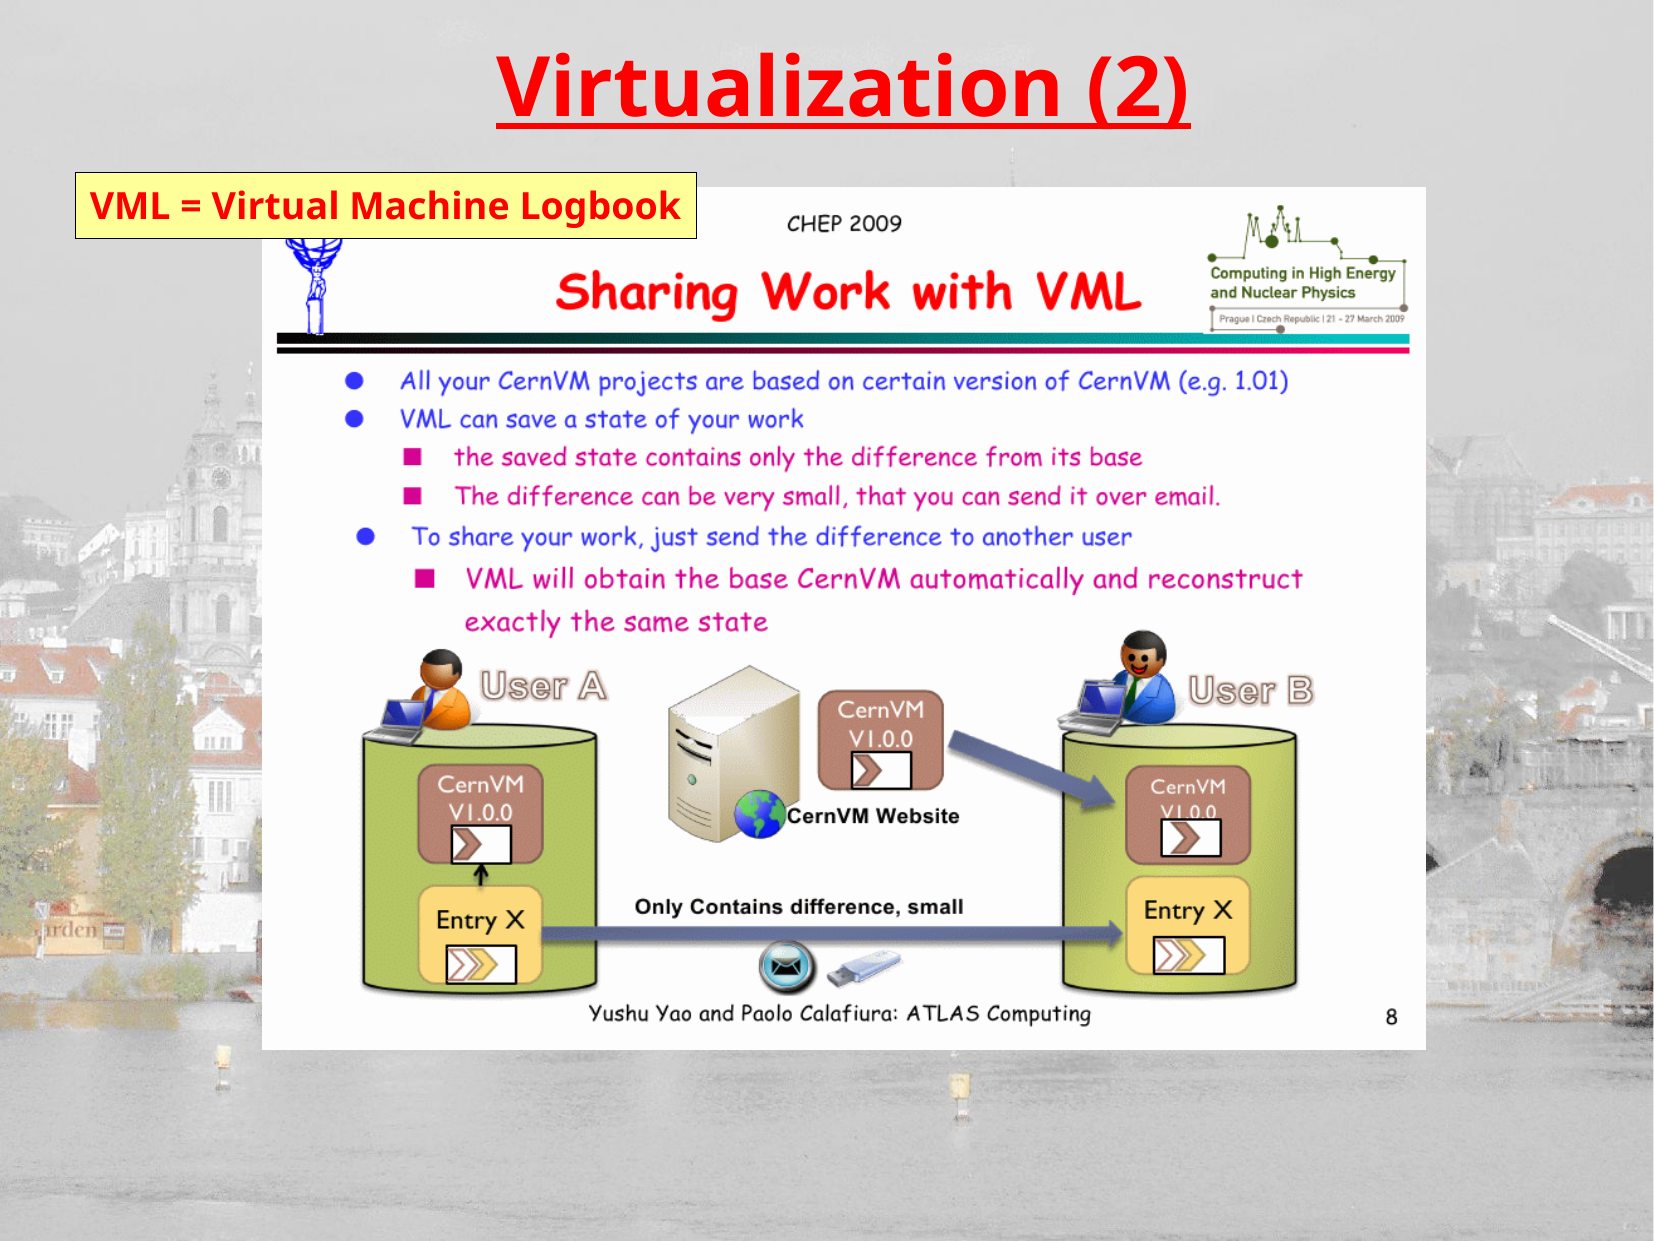

# Virtualization (2)
VML = Virtual Machine Logbook